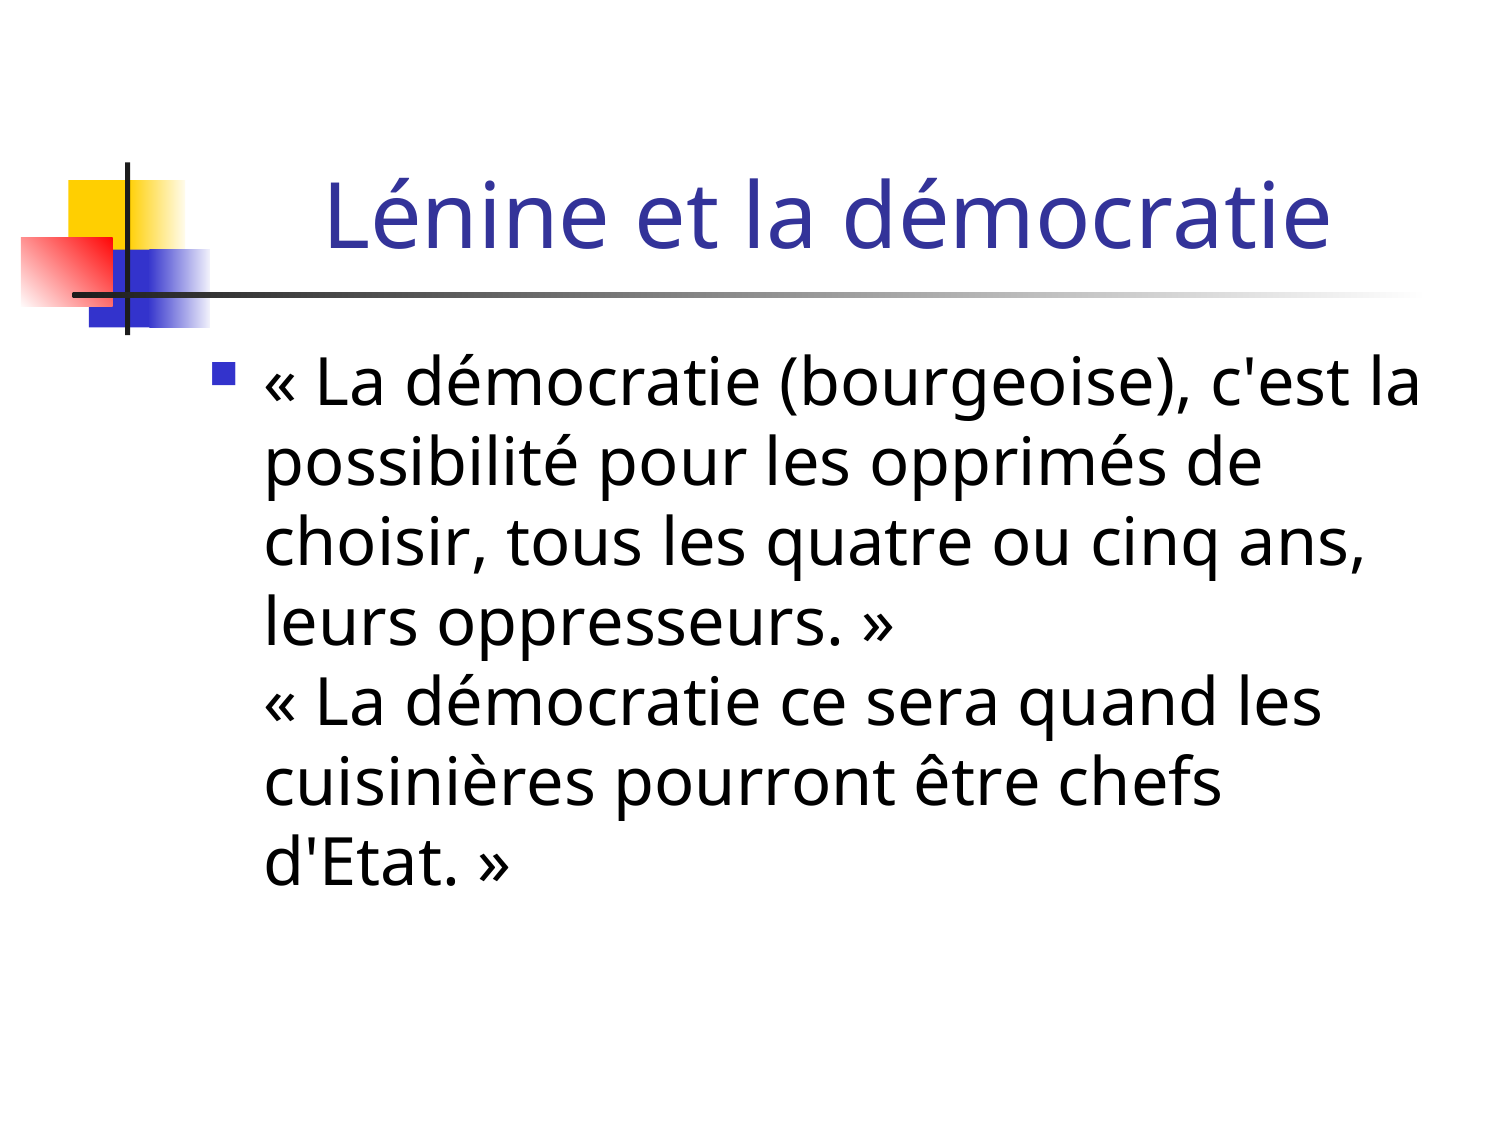

# Lénine et la démocratie
« La démocratie (bourgeoise), c'est la possibilité pour les opprimés de choisir, tous les quatre ou cinq ans, leurs oppresseurs. »
« La démocratie ce sera quand les cuisinières pourront être chefs d'Etat. »